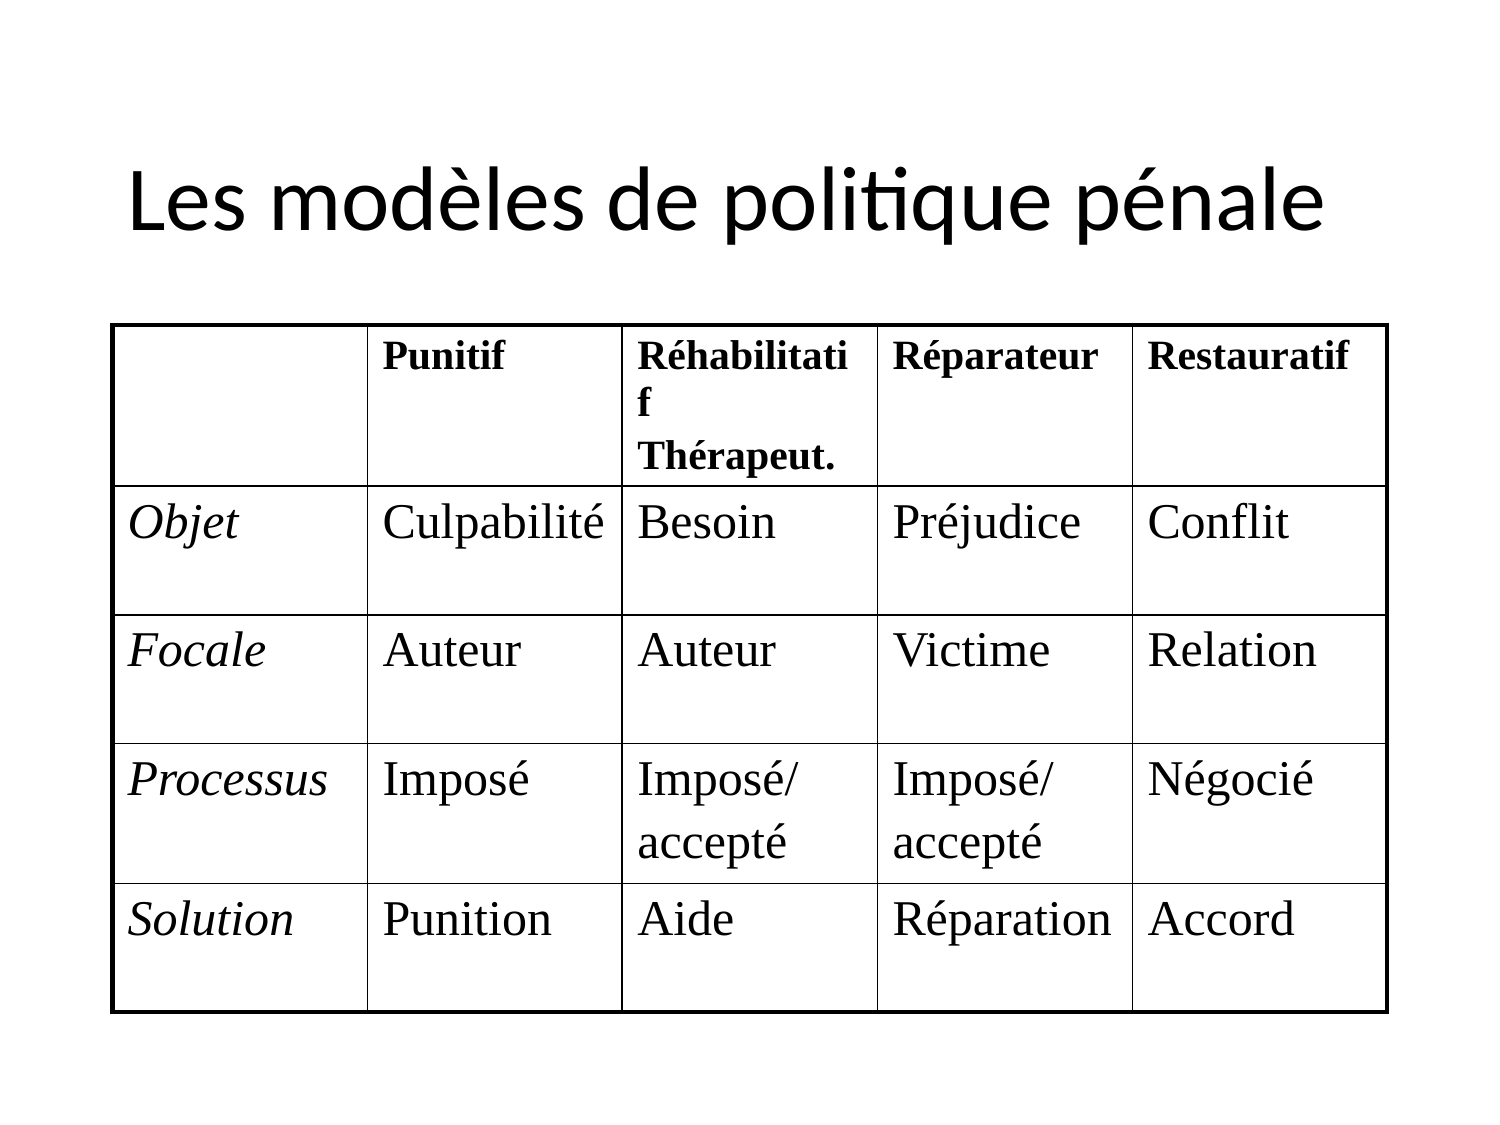

# Les modèles de politique pénale
| | Punitif | Réhabilitatif Thérapeut. | Réparateur | Restauratif |
| --- | --- | --- | --- | --- |
| Objet | Culpabilité | Besoin | Préjudice | Conflit |
| Focale | Auteur | Auteur | Victime | Relation |
| Processus | Imposé | Imposé/ accepté | Imposé/ accepté | Négocié |
| Solution | Punition | Aide | Réparation | Accord |